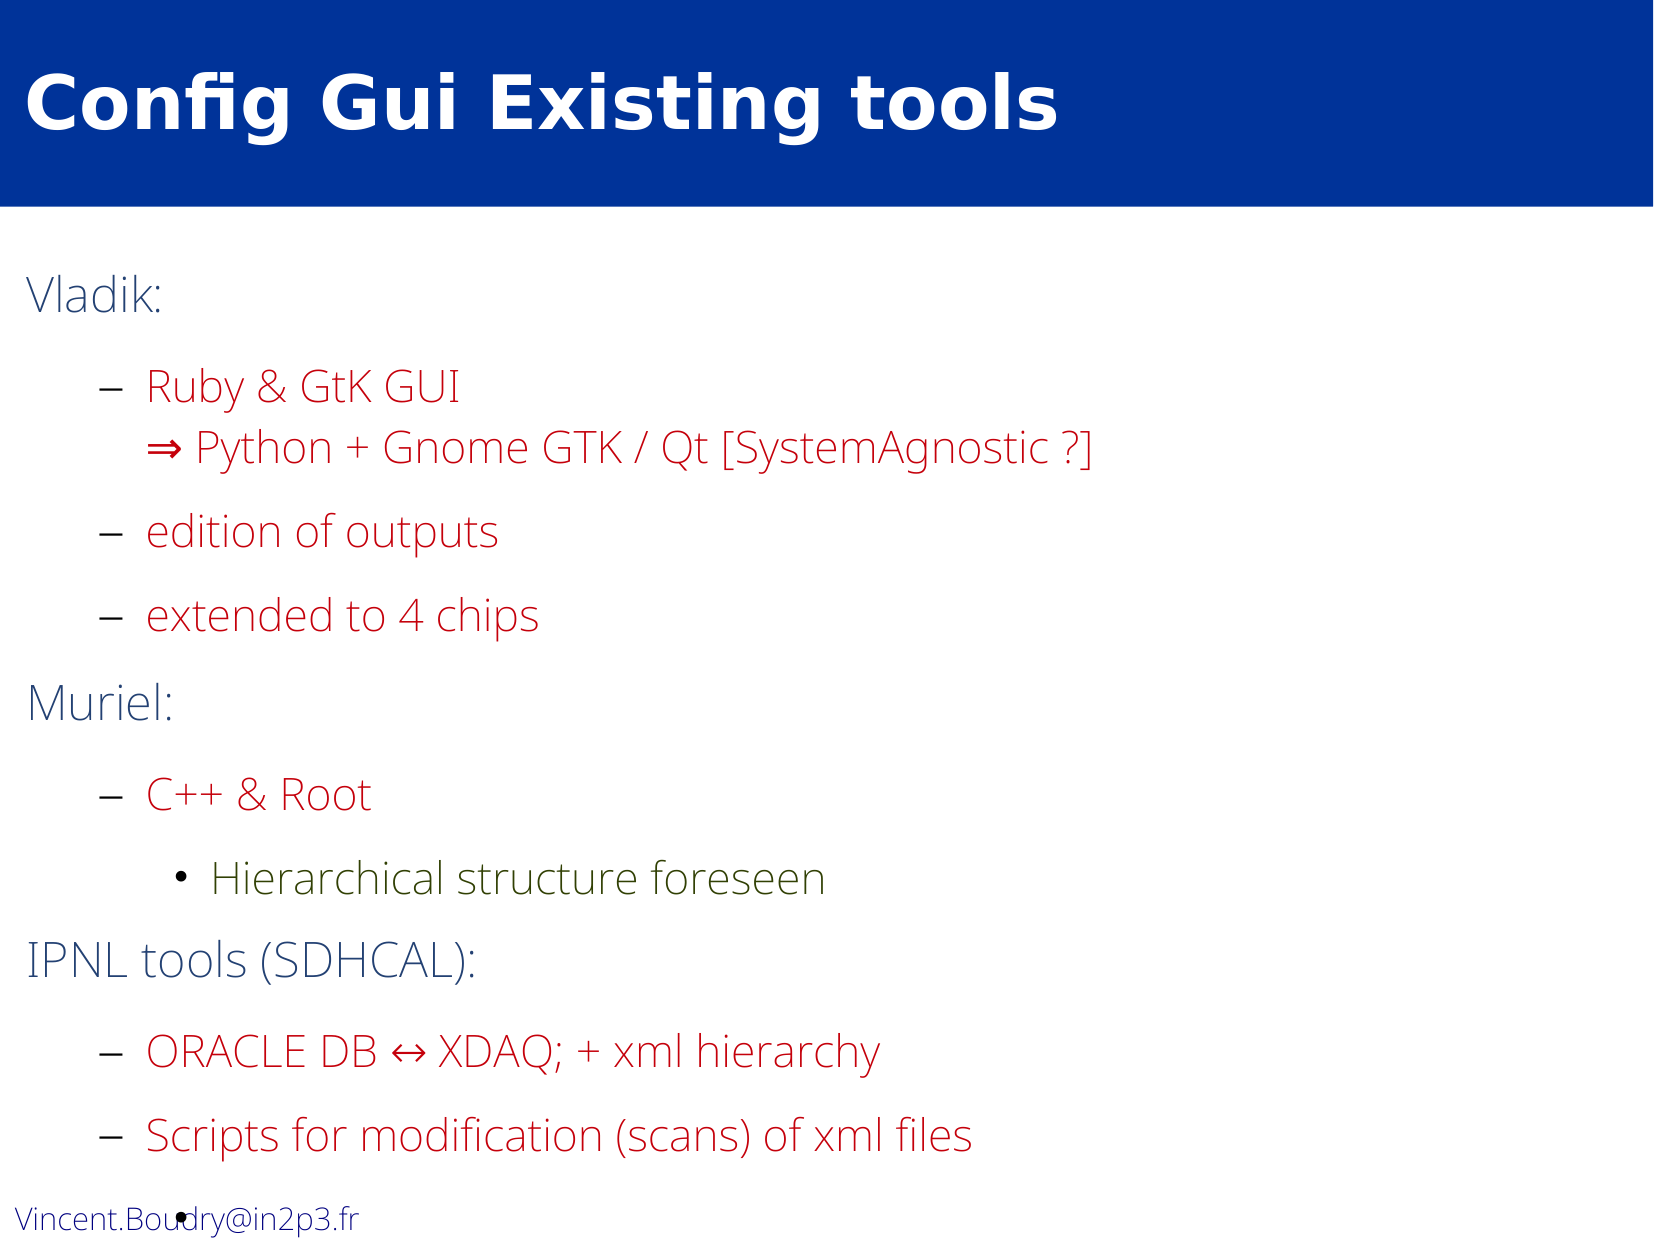

# Config Gui Existing tools
Vladik:
Ruby & GtK GUI
⇒ Python + Gnome GTK / Qt [SystemAgnostic ?]
edition of outputs
extended to 4 chips
Muriel:
C++ & Root
Hierarchical structure foreseen
IPNL tools (SDHCAL):
ORACLE DB ↔ XDAQ; + xml hierarchy
Scripts for modification (scans) of xml files